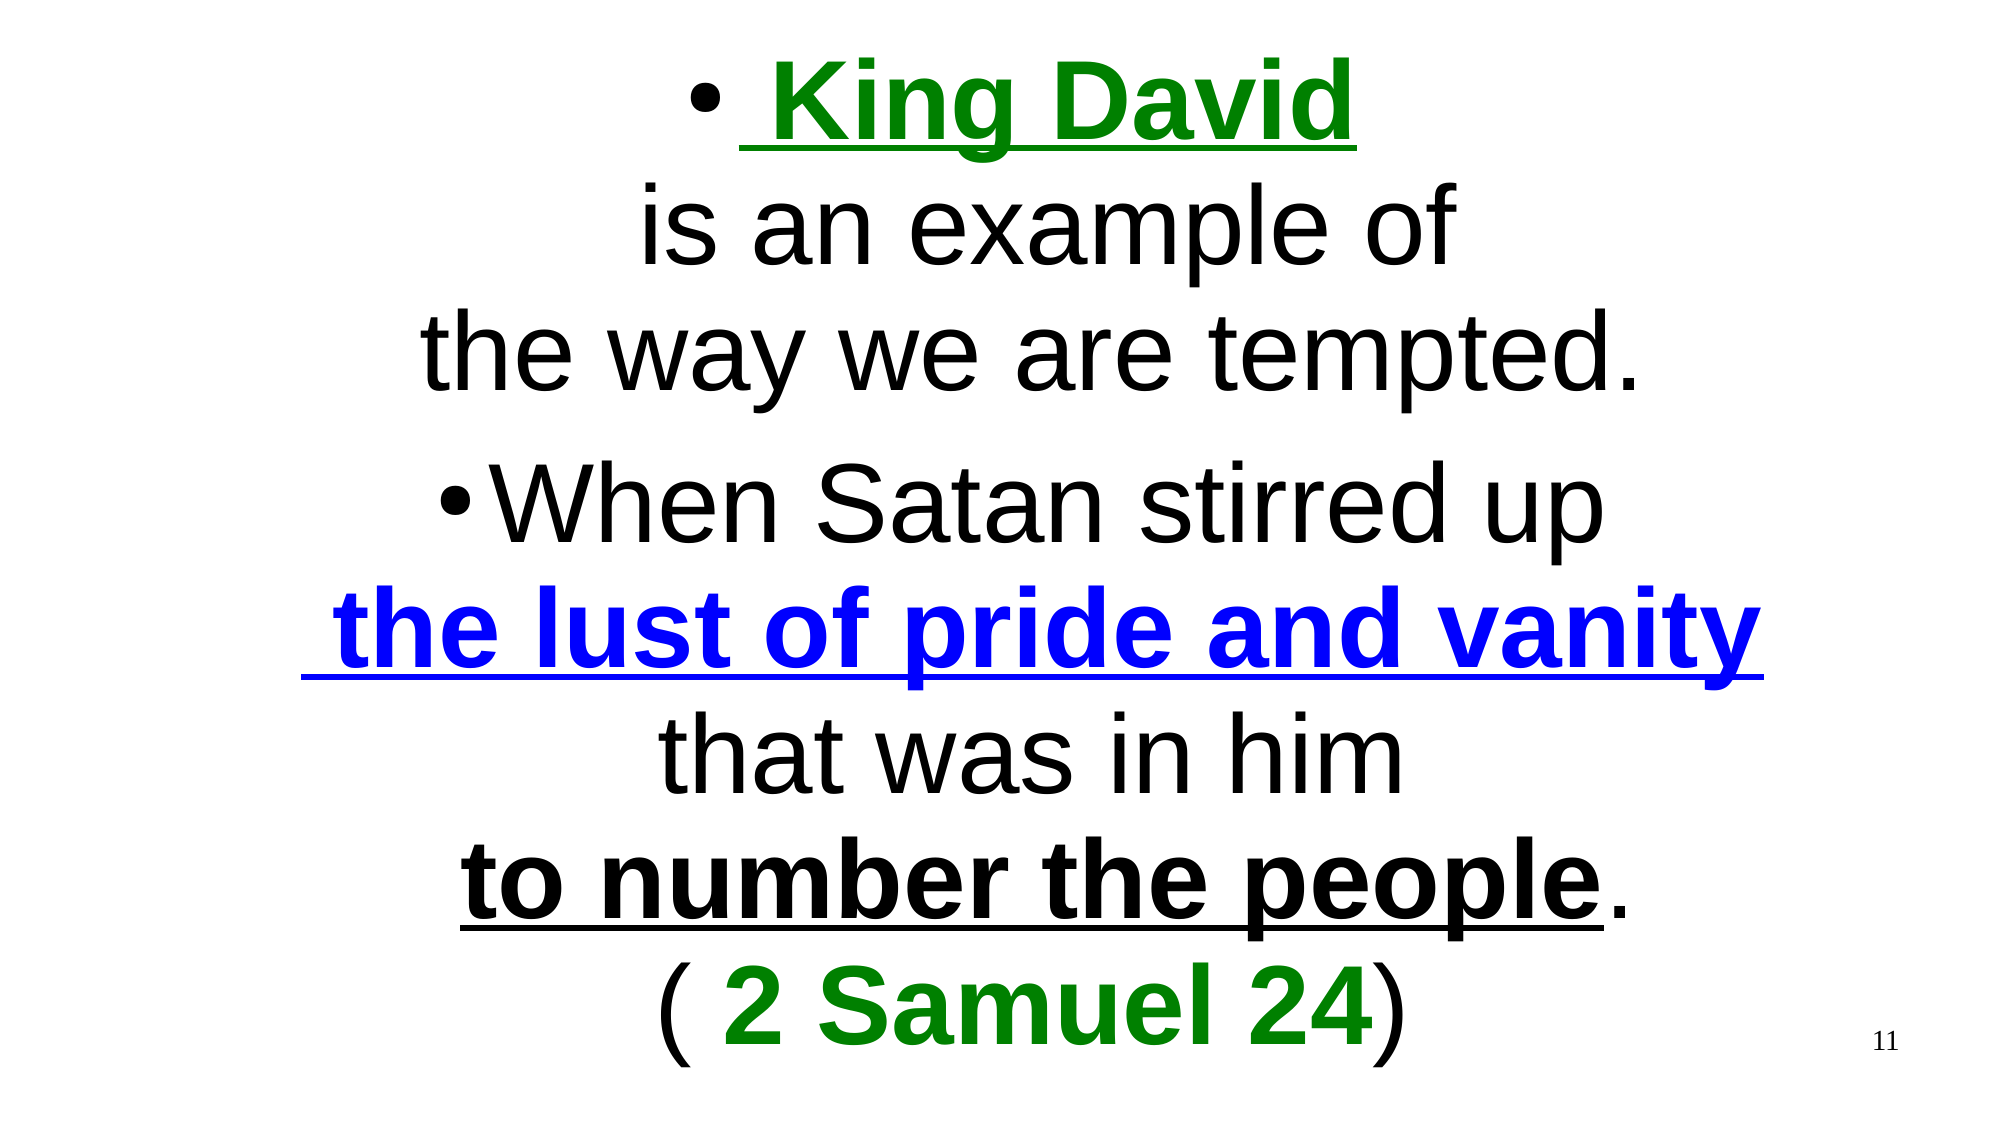

# King David is an example of the way we are tempted.
When Satan stirred up
 the lust of pride and vanity
that was in him
to number the people.
( 2 Samuel 24)
11